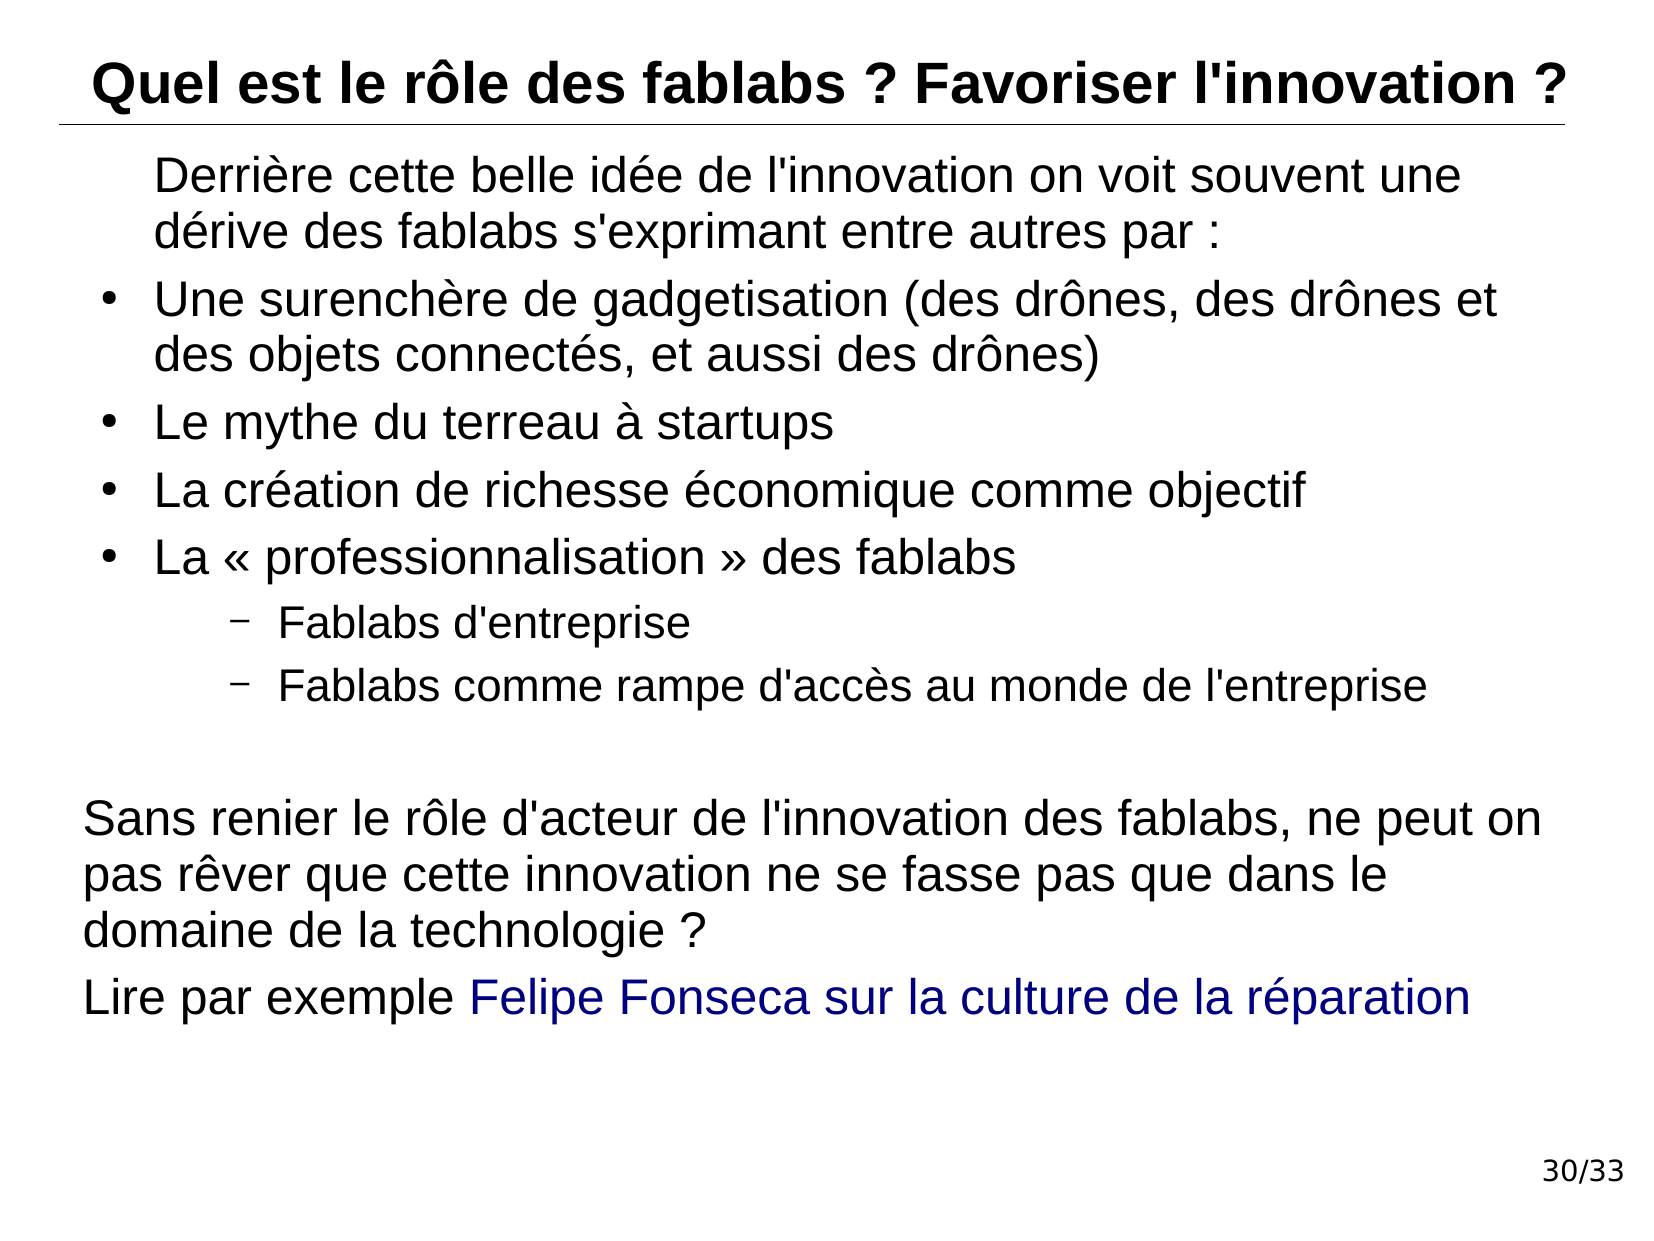

# Quel est le rôle des fablabs ? Favoriser l'innovation ?
Derrière cette belle idée de l'innovation on voit souvent une dérive des fablabs s'exprimant entre autres par :
Une surenchère de gadgetisation (des drônes, des drônes et des objets connectés, et aussi des drônes)
Le mythe du terreau à startups
La création de richesse économique comme objectif
La « professionnalisation » des fablabs
Fablabs d'entreprise
Fablabs comme rampe d'accès au monde de l'entreprise
Sans renier le rôle d'acteur de l'innovation des fablabs, ne peut on pas rêver que cette innovation ne se fasse pas que dans le domaine de la technologie ?
Lire par exemple Felipe Fonseca sur la culture de la réparation
30